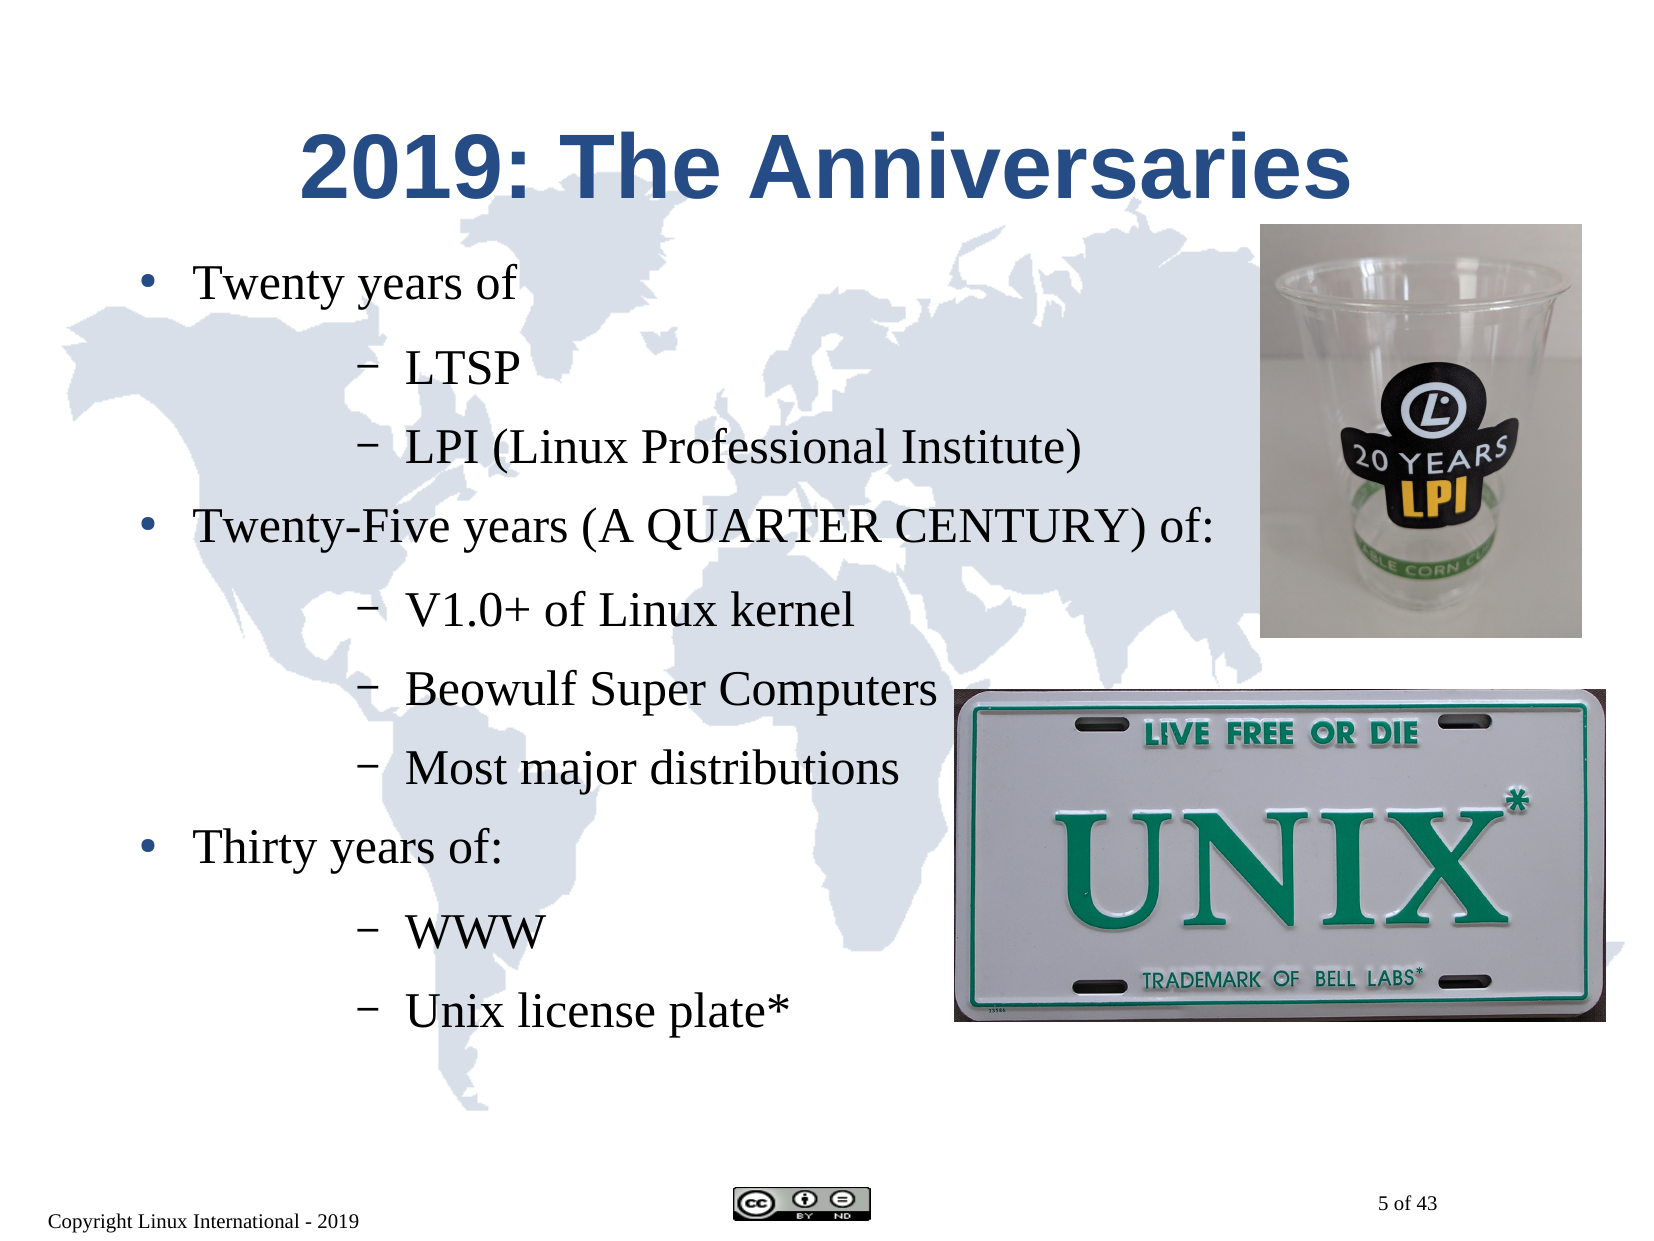

# 2019: The Anniversaries
Twenty years of
LTSP
LPI (Linux Professional Institute)
Twenty-Five years (A QUARTER CENTURY) of:
V1.0+ of Linux kernel
Beowulf Super Computers
Most major distributions
Thirty years of:
WWW
Unix license plate*